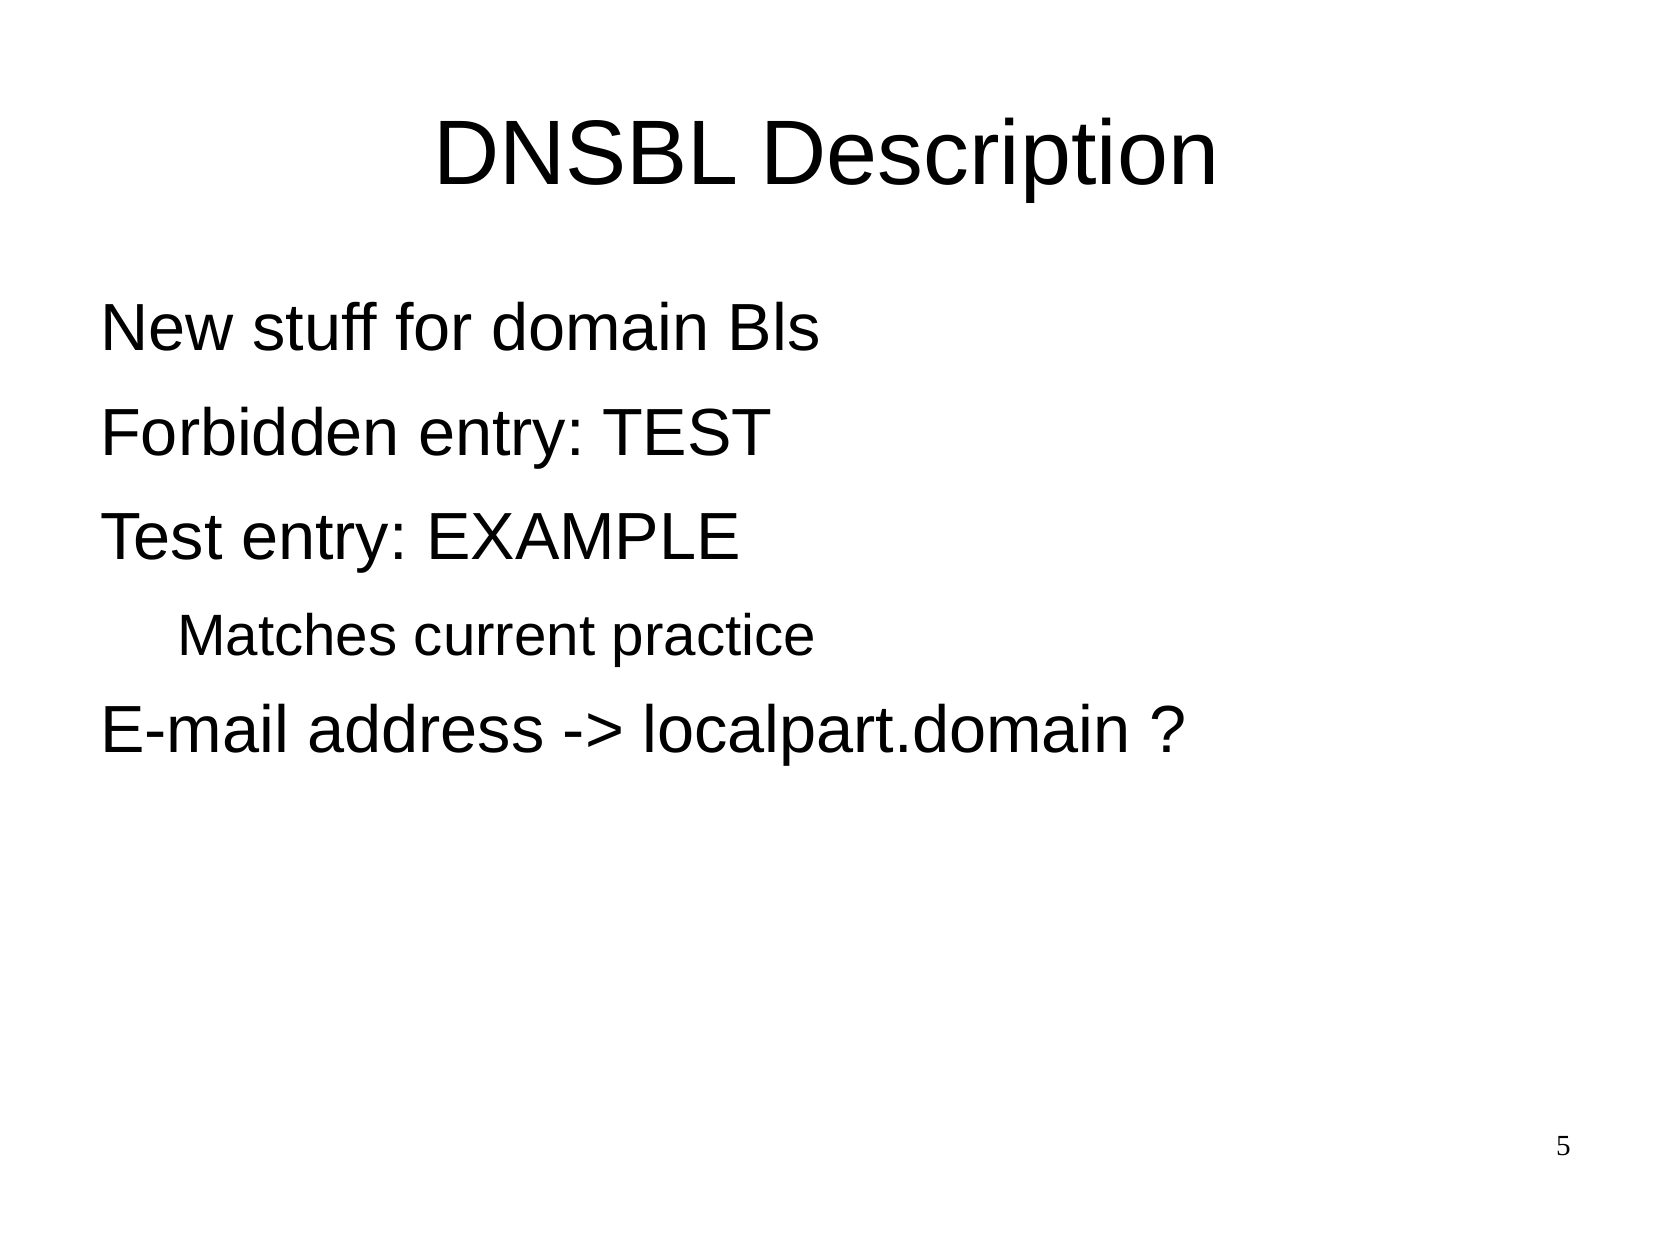

# DNSBL Description
New stuff for domain Bls
Forbidden entry: TEST
Test entry: EXAMPLE
Matches current practice
E-mail address -> localpart.domain ?
5